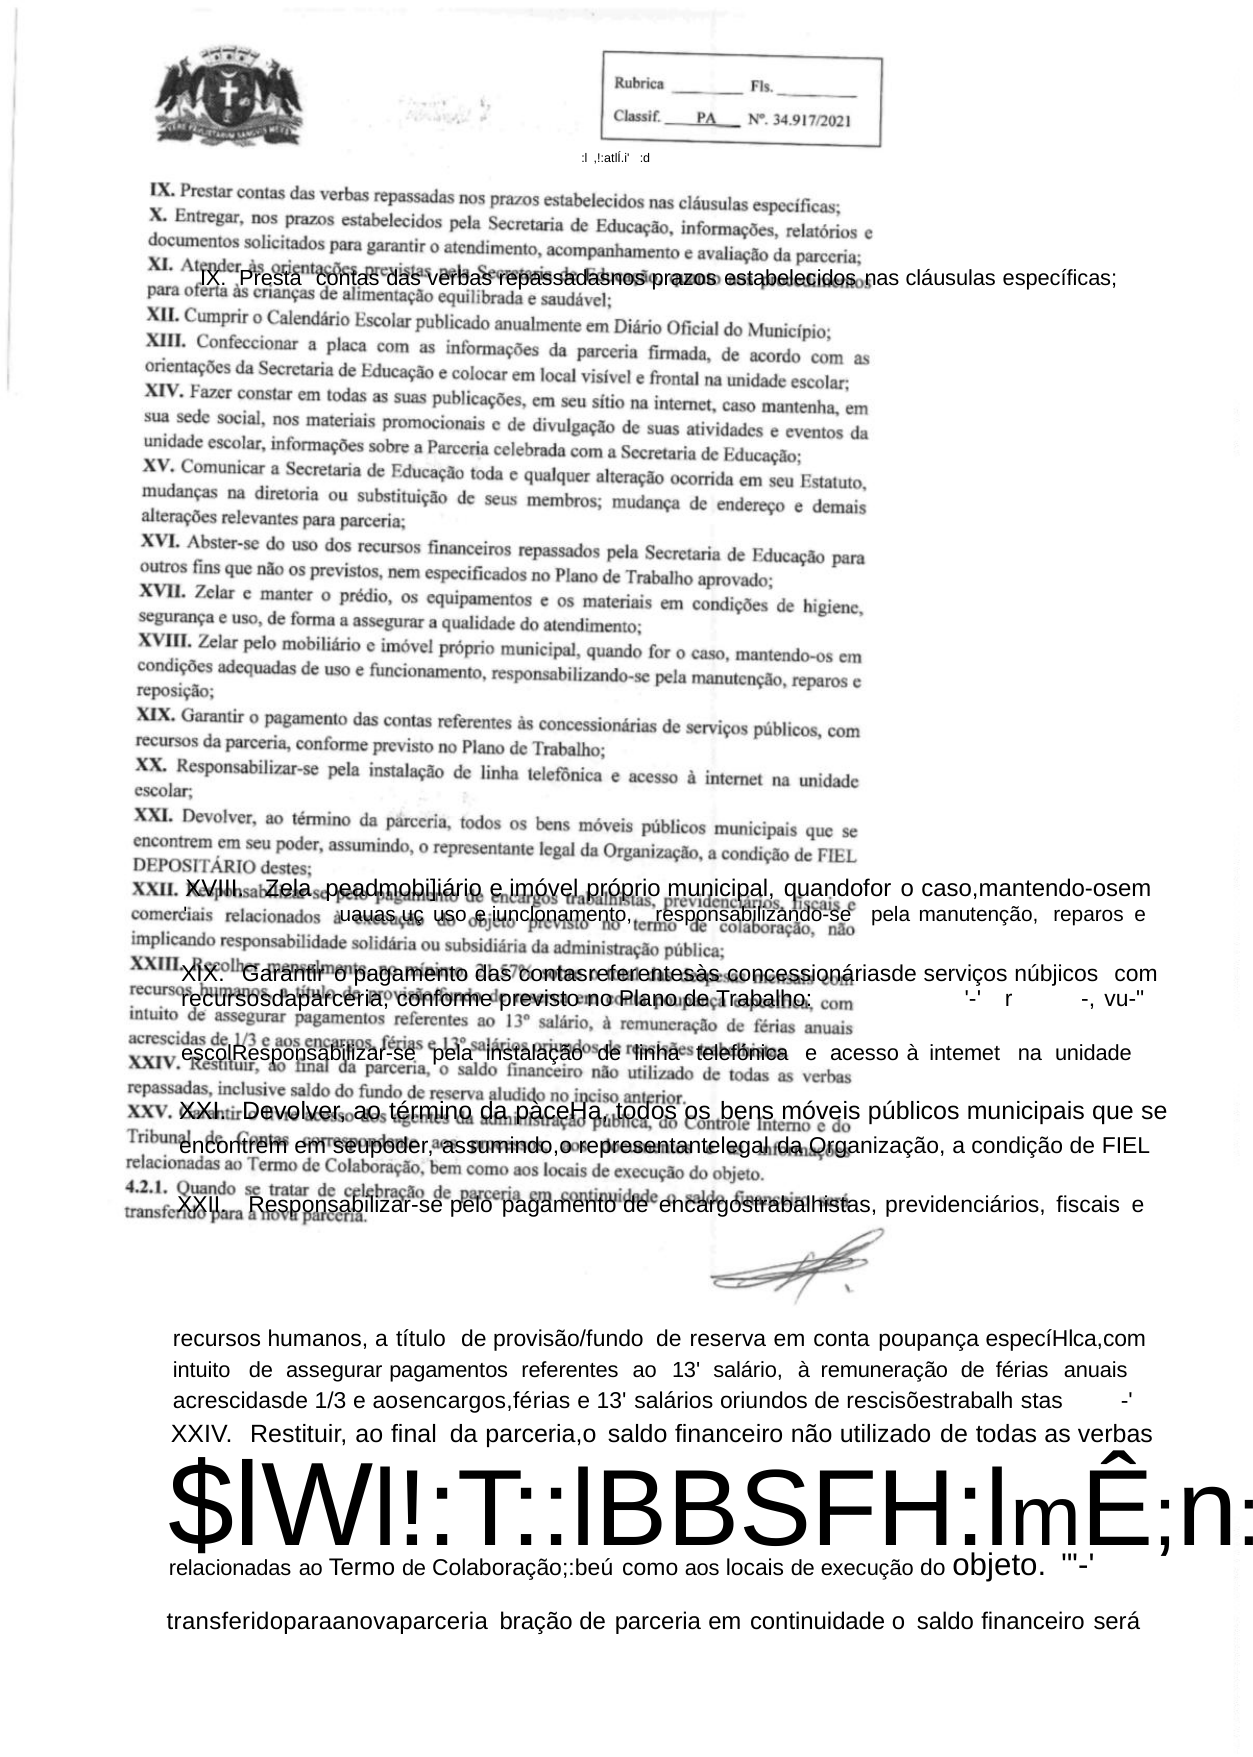

:l ,!:atlÍ.i' :d
IX. Presta contas das verbas repassadasnos prazos estabelecidos nas cláusulas específicas;
XVIII. Zela peadmobi]iário e imóvel próprio municipal, quandofor o caso,mantendo-osem
'
uauas uç uso e iunclonamento, responsabilizando-se pela manutenção, reparos e
XIX. Garantir o pagamento das contasreferentesàs concessionáriasde serviços núbjicos com
recursosdaparceria, conforme previsto no Plano de Trabalho:
'-' r
-, vu-"
escolResponsabilizar-se pela instalação de linha telefónica e acesso à intemet na unidade
XXI. Devolver, ao término da pàceHa, todos os bens móveis públicos municipais que se
encontrem em seupoder, assumindo,o representantelegal da Organização, a condição de FIEL
XXII. Responsabilizar-se pelo pagamento de encargostrabalhistas, previdenciários, fiscais e
recursos humanos, a título de provisão/fundo de reserva em conta poupança especíHlca,com
intuito de assegurar pagamentos referentes ao 13' salário, à remuneração de férias anuais
acrescidasde 1/3 e aosencargos,férias e 13' salários oriundos de rescisõestrabalh stas
-'
XXIV. Restituir, ao final da parceria,o saldo financeiro não utilizado de todas as verbas
$lWl!:T::lBBSFH:lmÊ;n::'='
relacionadas ao Termo de Colaboração;:beú como aos locais de execução do objeto. "'-'
transferidoparaanovaparceria bração de parceria em continuidade o saldo financeiro será